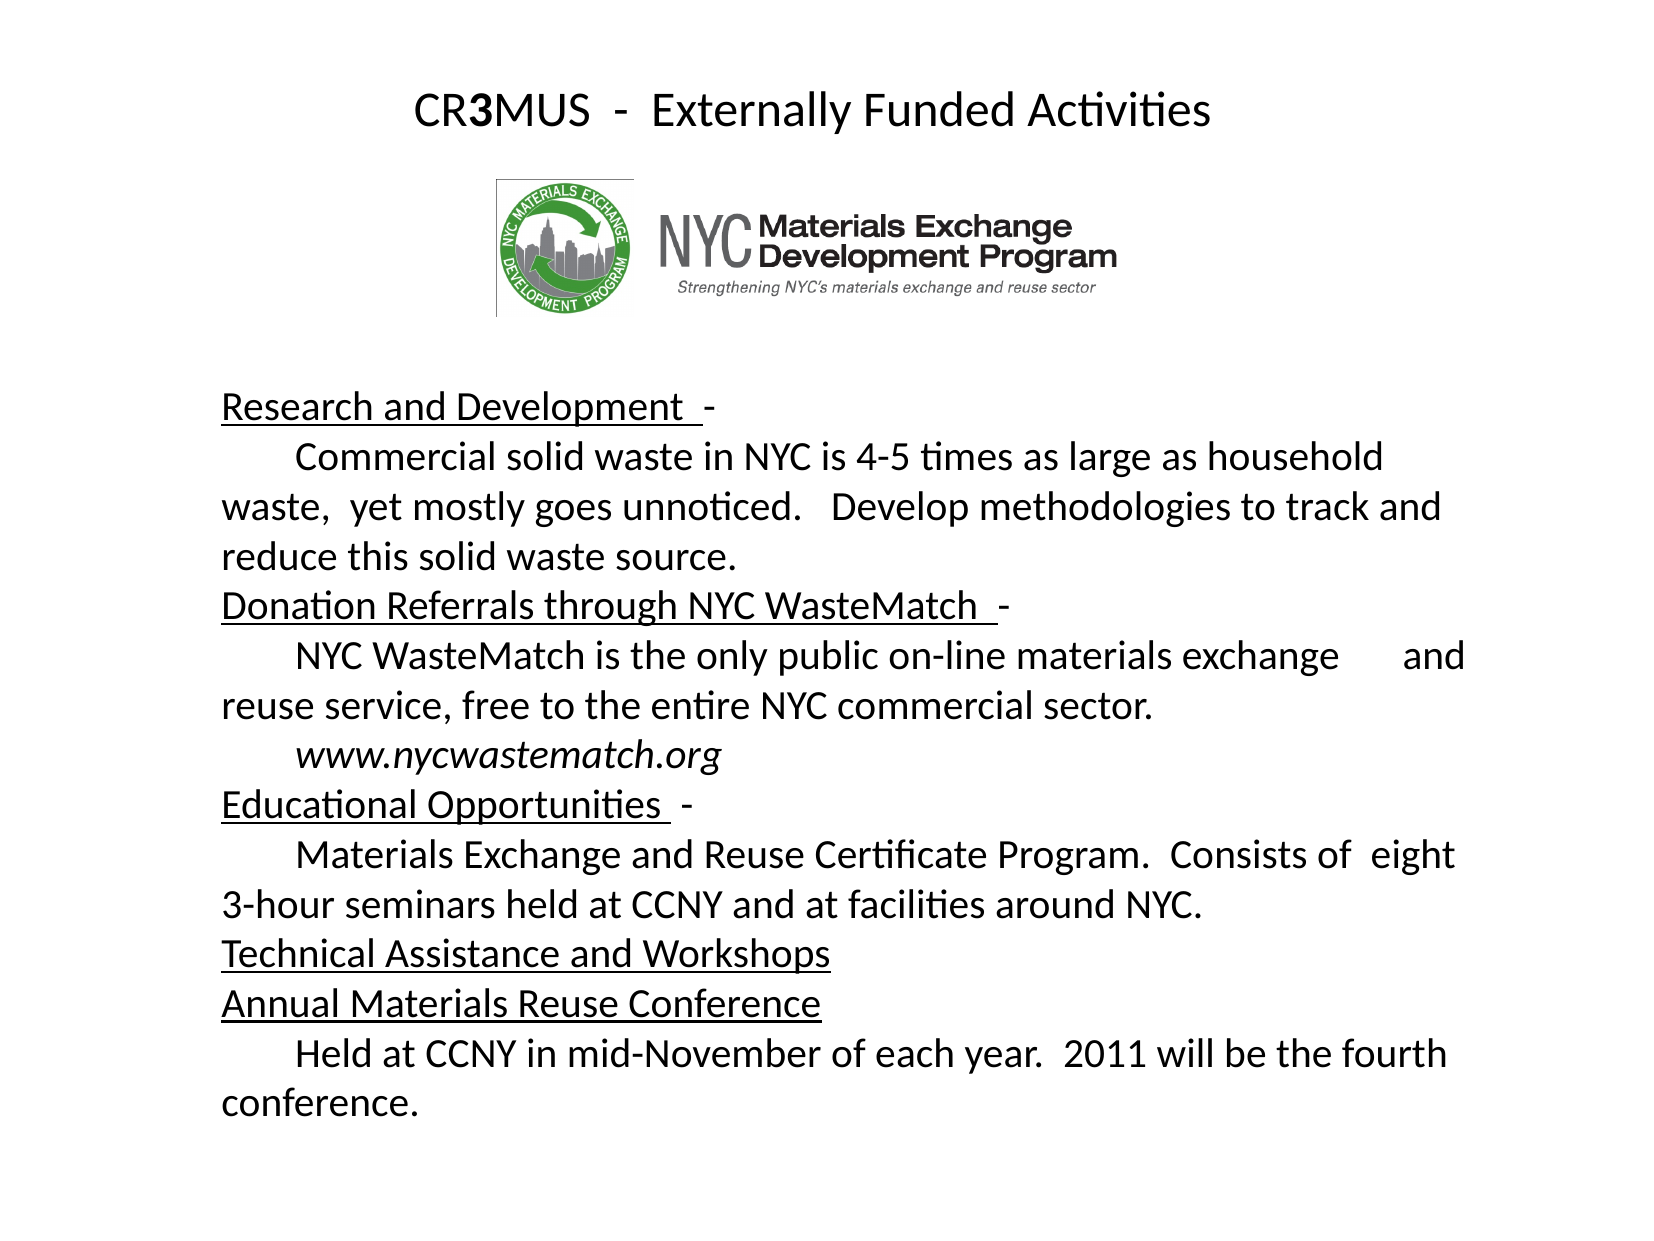

CR3MUS - Externally Funded Activities
Research and Development -
	Commercial solid waste in NYC is 4-5 times as large as household waste, yet mostly goes unnoticed. Develop methodologies to track and reduce this solid waste source.
Donation Referrals through NYC WasteMatch -
	NYC WasteMatch is the only public on-line materials exchange 	and reuse service, free to the entire NYC commercial sector.
	www.nycwastematch.org
Educational Opportunities -
	Materials Exchange and Reuse Certificate Program. Consists of eight 3-hour seminars held at CCNY and at facilities around NYC.
Technical Assistance and Workshops
Annual Materials Reuse Conference
	Held at CCNY in mid-November of each year. 2011 will be the fourth conference.